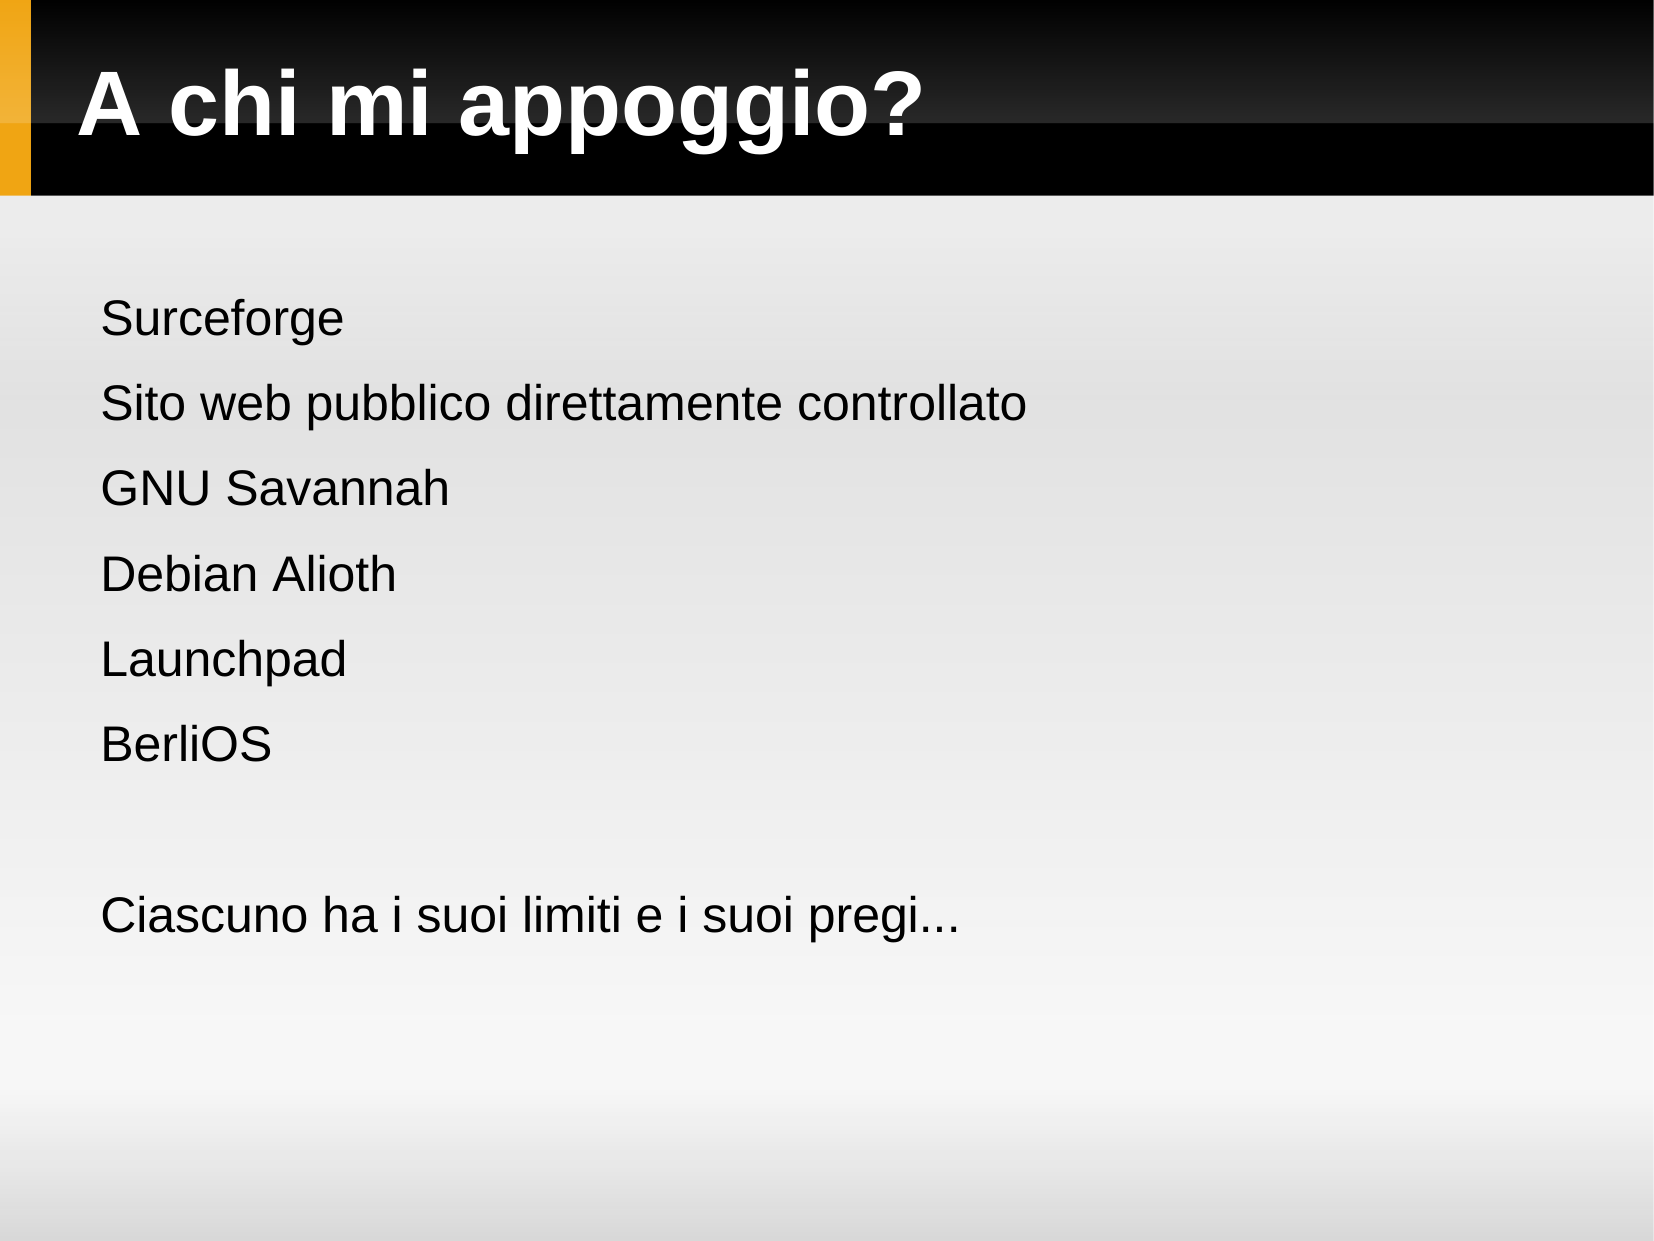

# A chi mi appoggio?
Surceforge
Sito web pubblico direttamente controllato
GNU Savannah
Debian Alioth
Launchpad
BerliOS
Ciascuno ha i suoi limiti e i suoi pregi...